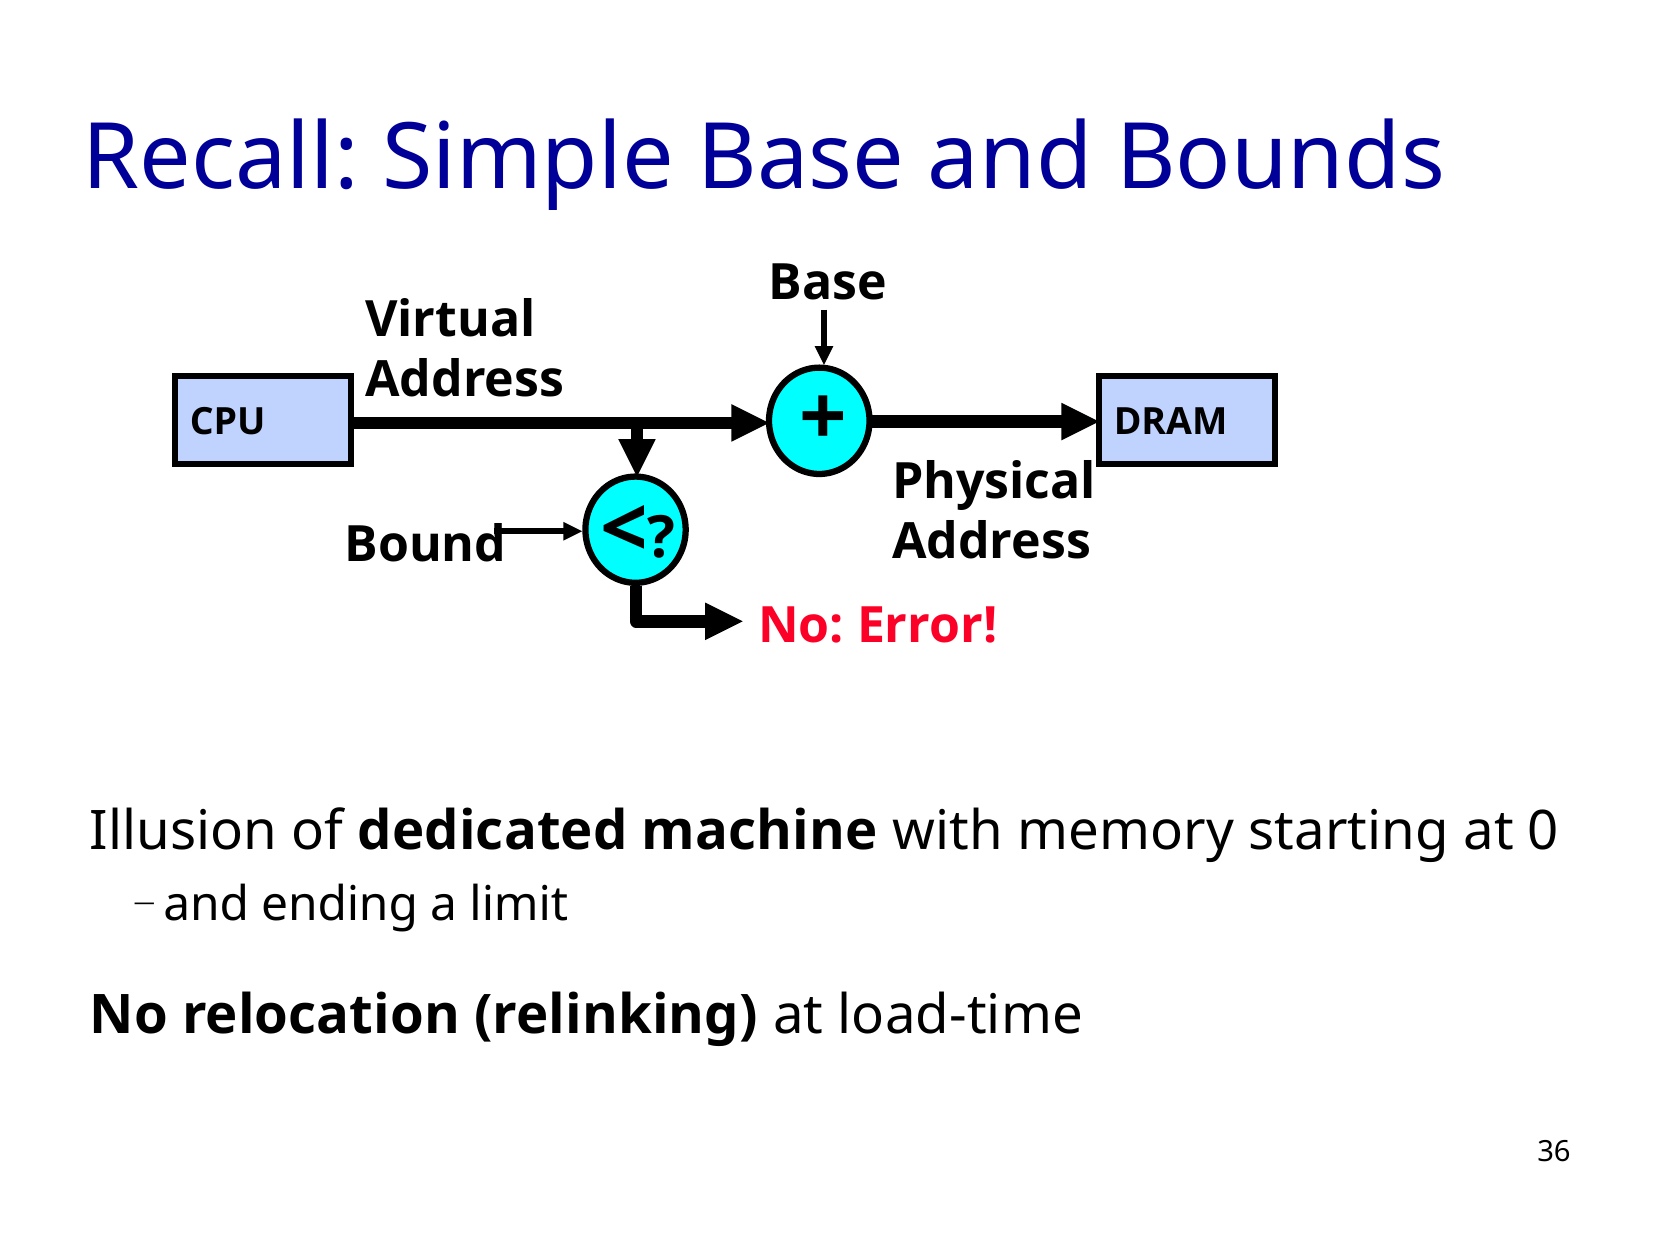

# Recall: Simple Base and Bounds
Base
Virtual
Address
+
CPU
DRAM
Physical
Address
<?
Bound
No: Error!
Illusion of dedicated machine with memory starting at 0
and ending a limit
No relocation (relinking) at load-time
36